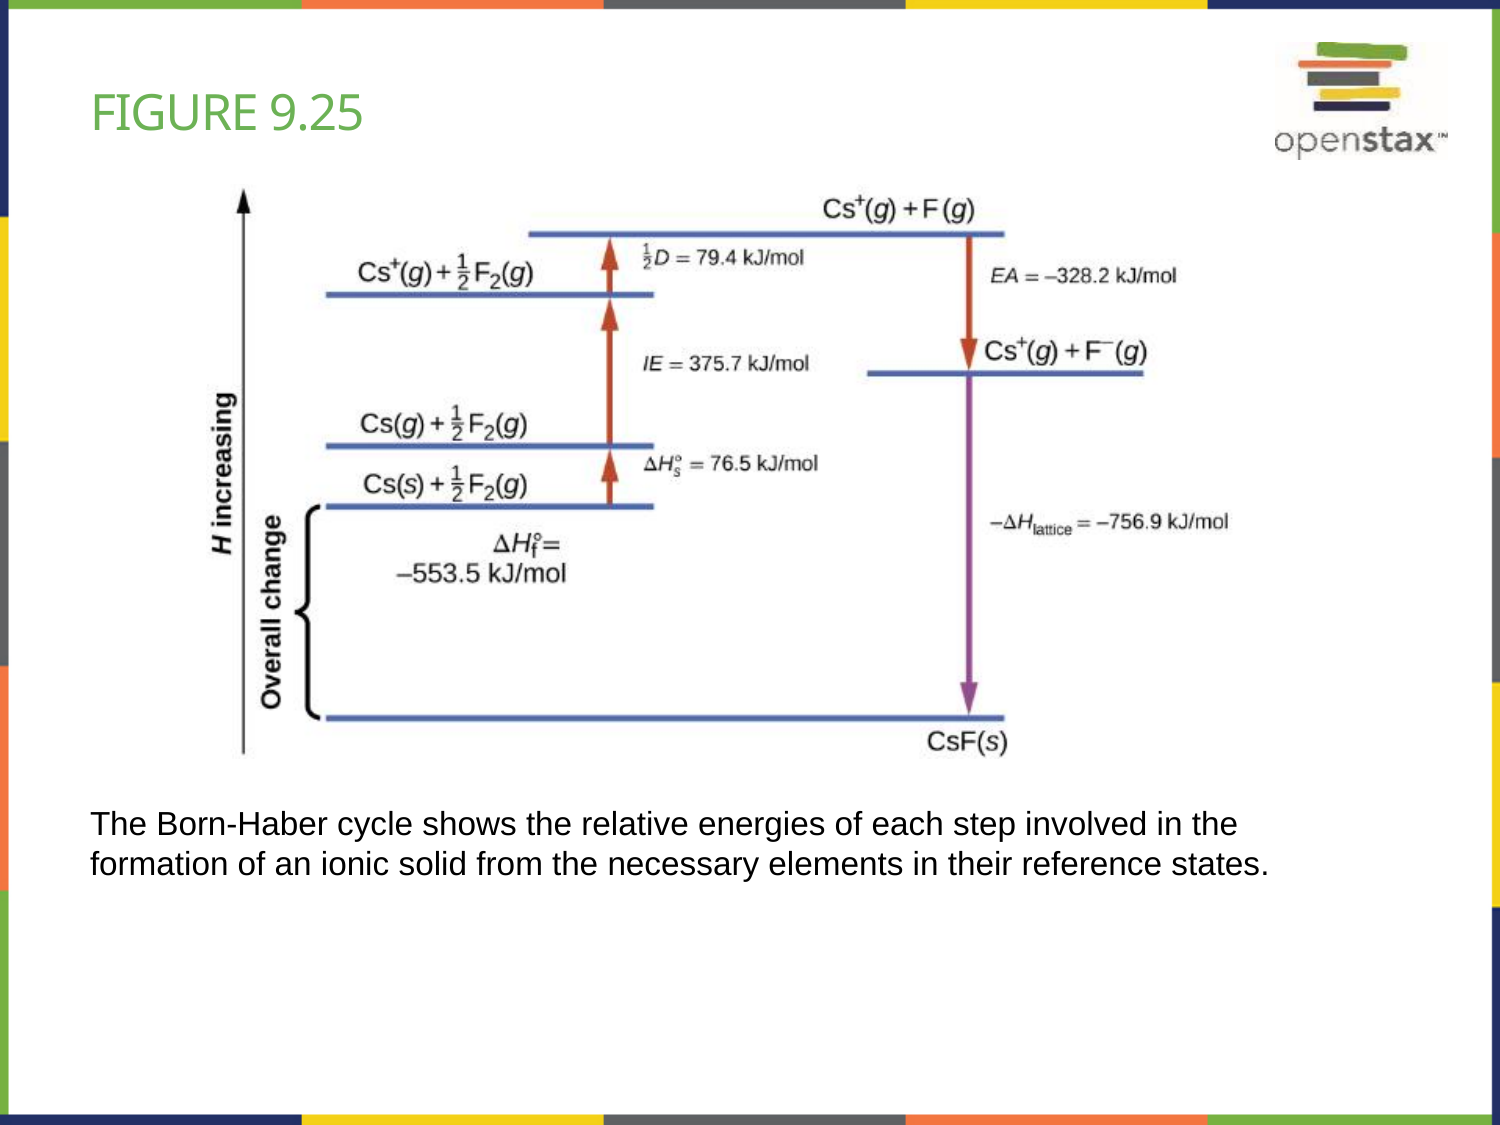

# Figure 9.25
The Born-Haber cycle shows the relative energies of each step involved in the formation of an ionic solid from the necessary elements in their reference states.